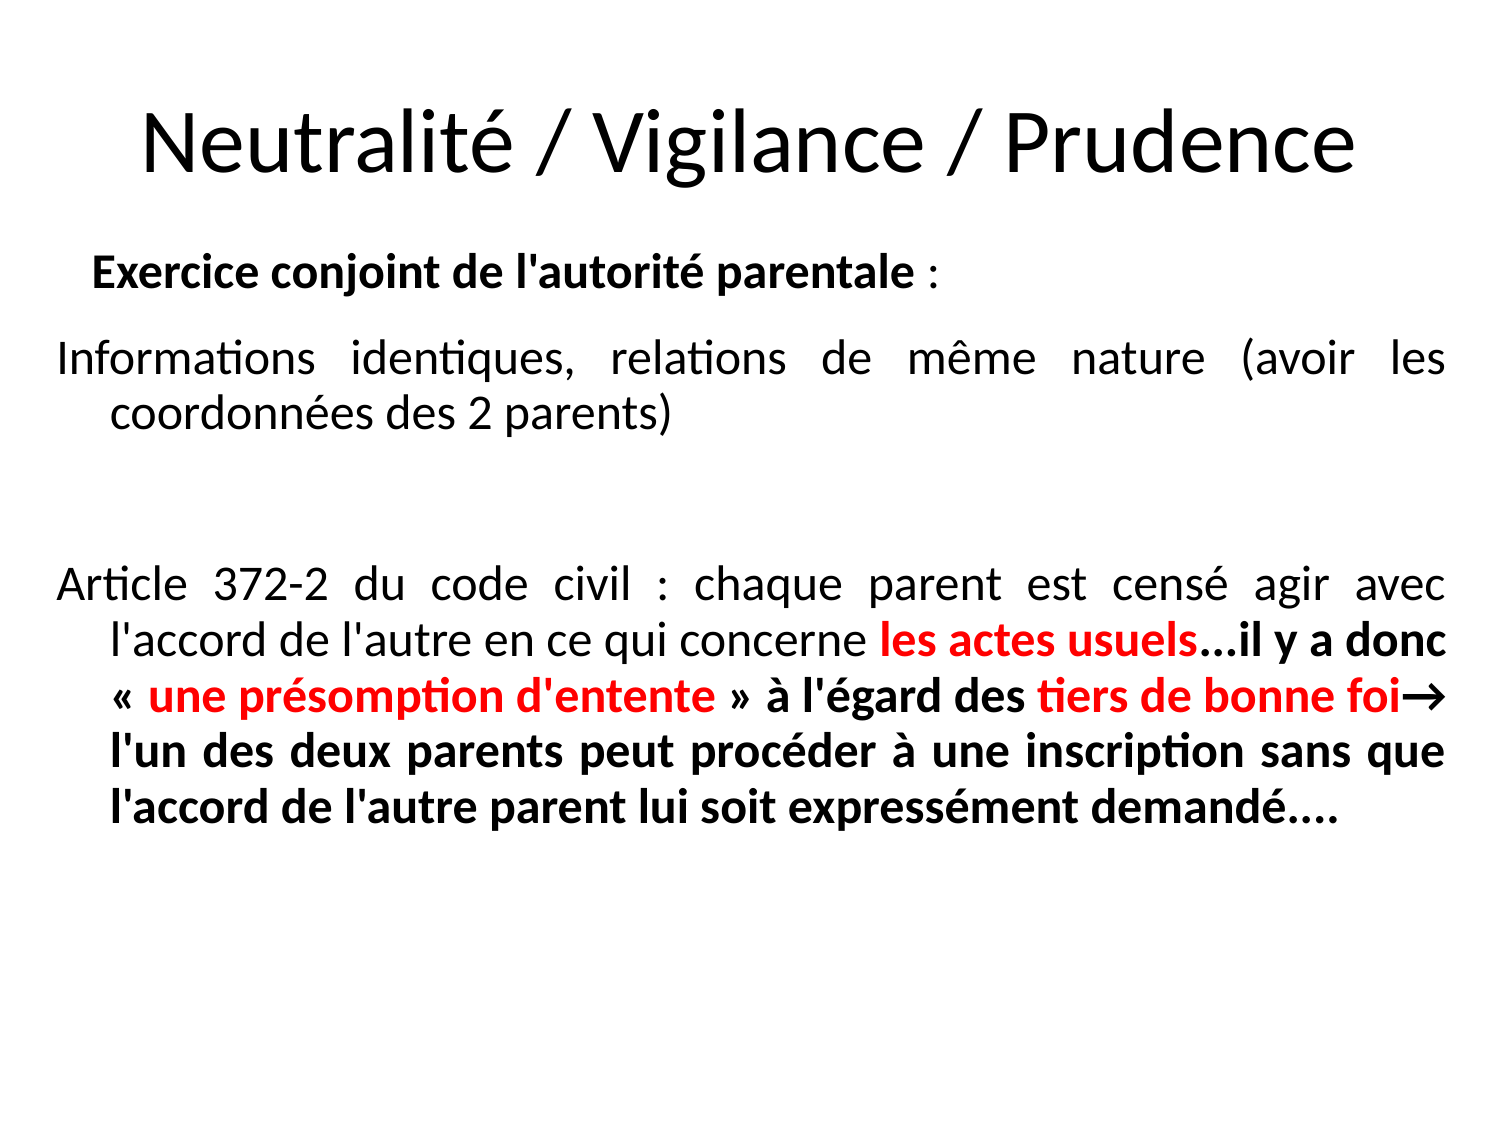

# Neutralité / Vigilance / Prudence
Exercice conjoint de l'autorité parentale :
Informations identiques, relations de même nature (avoir les coordonnées des 2 parents)
Article 372-2 du code civil : chaque parent est censé agir avec l'accord de l'autre en ce qui concerne les actes usuels...il y a donc « une présomption d'entente » à l'égard des tiers de bonne foi→ l'un des deux parents peut procéder à une inscription sans que l'accord de l'autre parent lui soit expressément demandé....